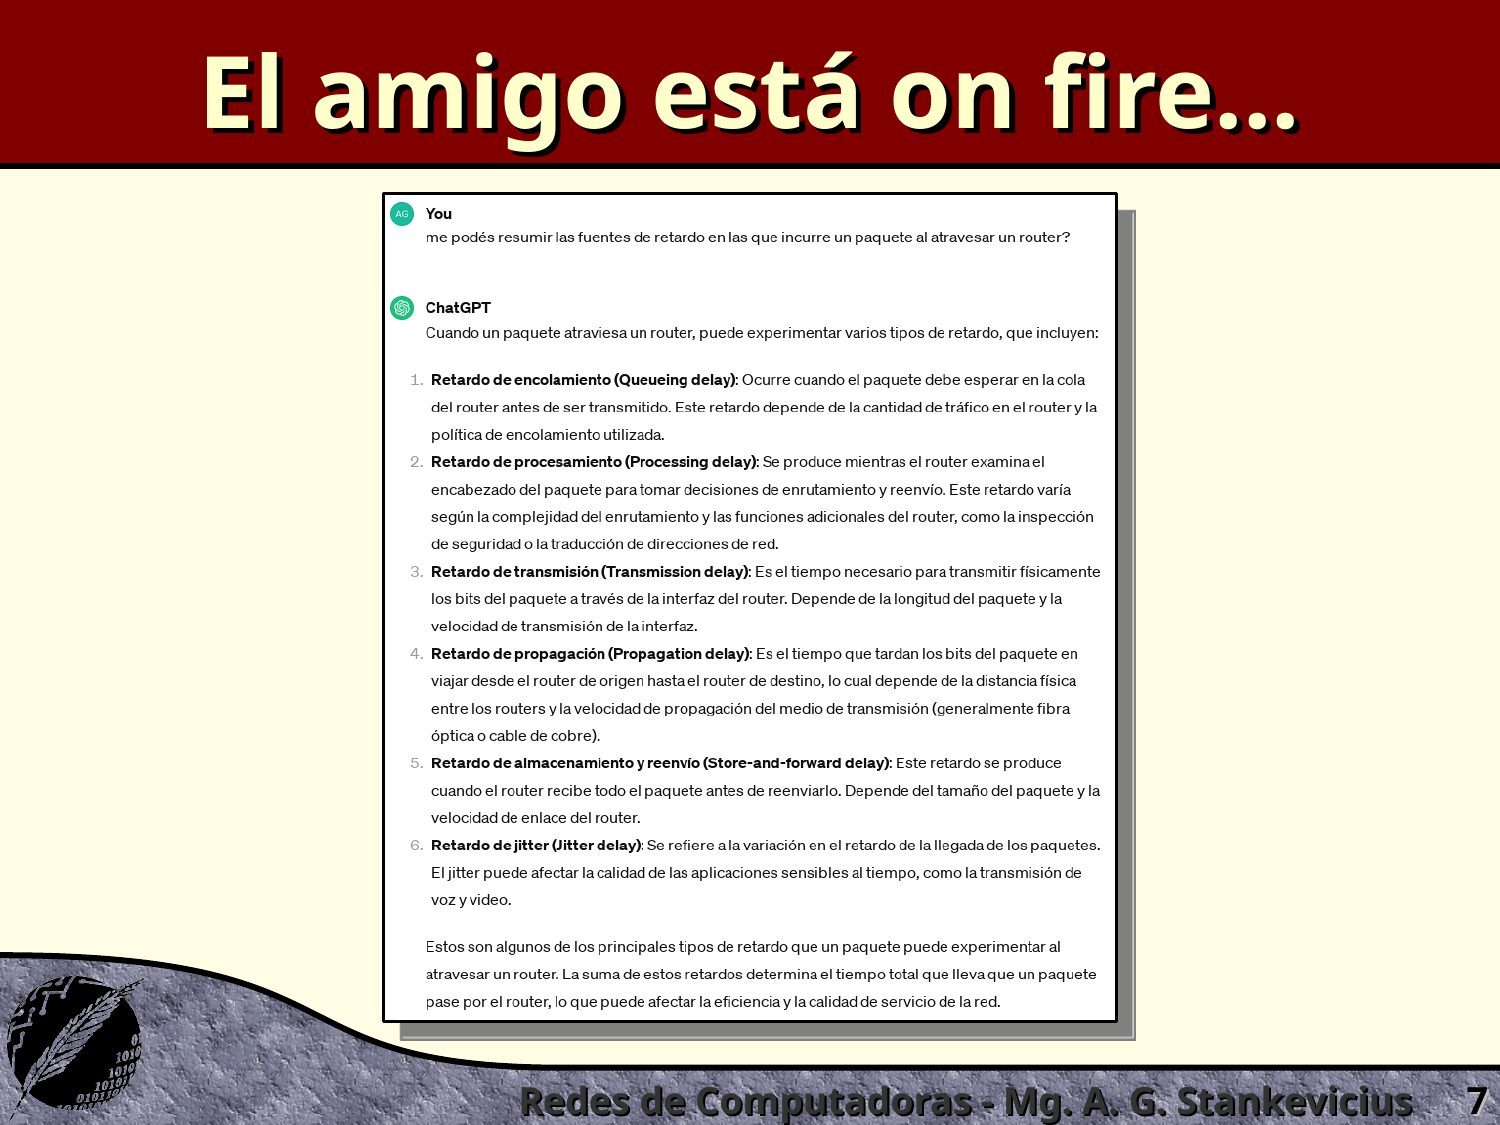

# El amigo está on fire...
7